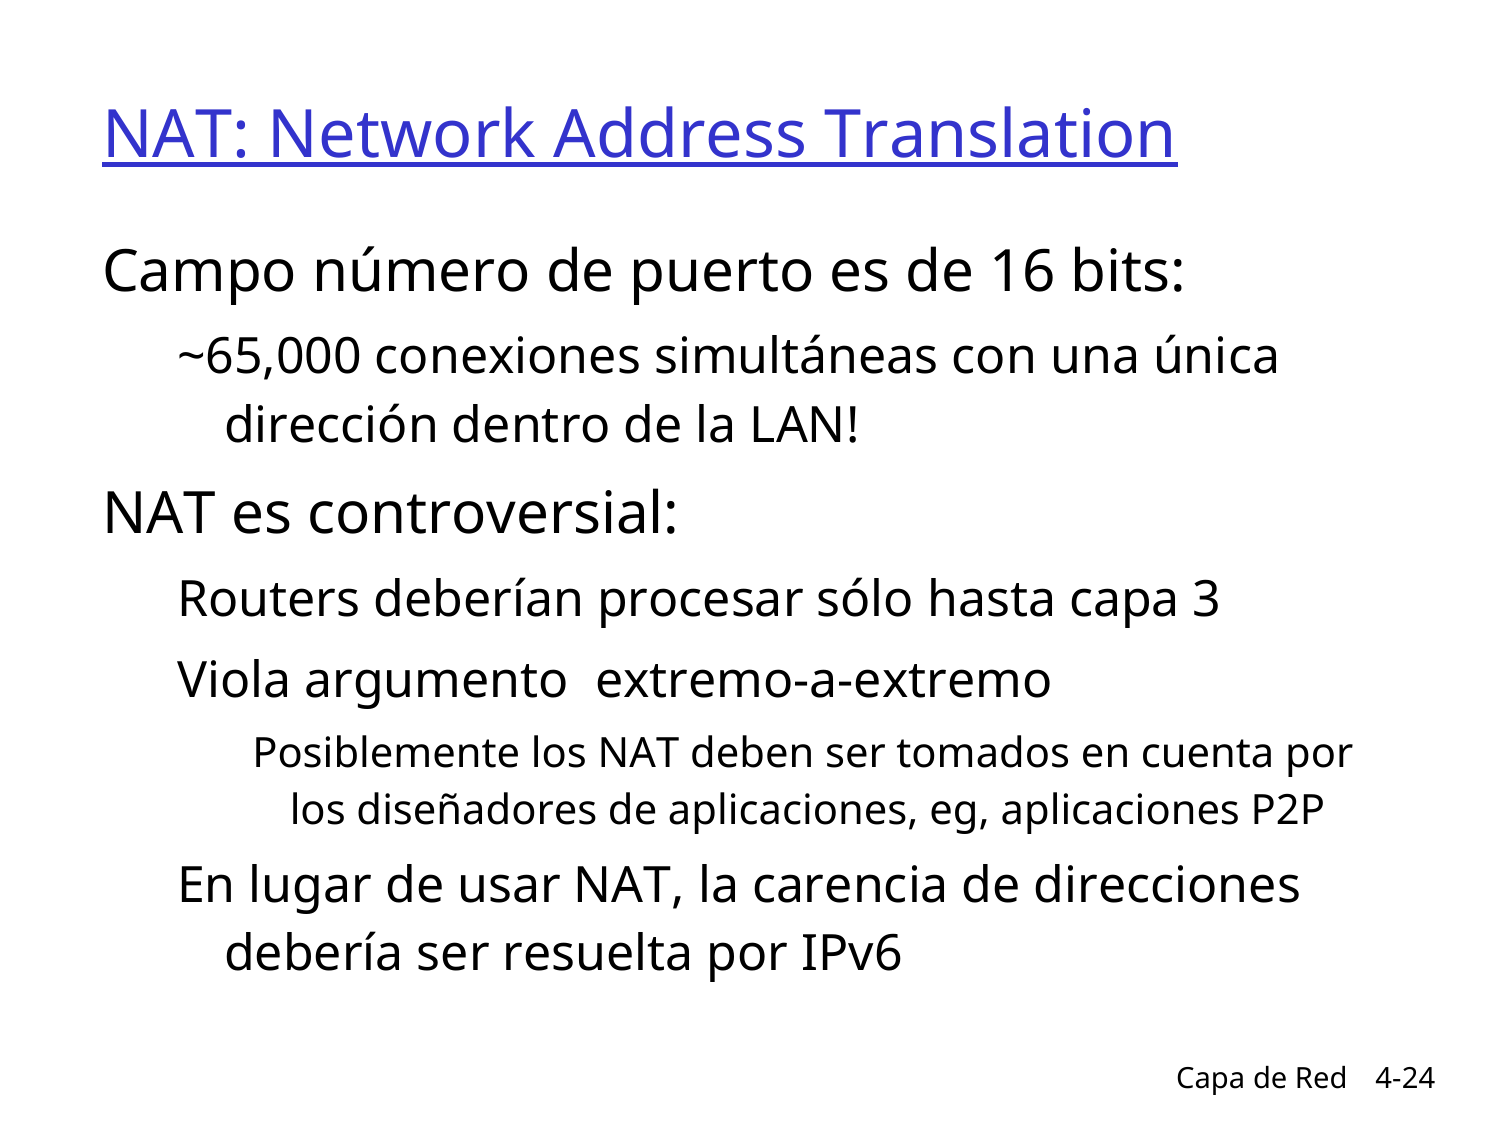

# NAT: Network Address Translation
Campo número de puerto es de 16 bits:
~65,000 conexiones simultáneas con una única dirección dentro de la LAN!
NAT es controversial:
Routers deberían procesar sólo hasta capa 3
Viola argumento extremo-a-extremo
Posiblemente los NAT deben ser tomados en cuenta por los diseñadores de aplicaciones, eg, aplicaciones P2P
En lugar de usar NAT, la carencia de direcciones debería ser resuelta por IPv6
24